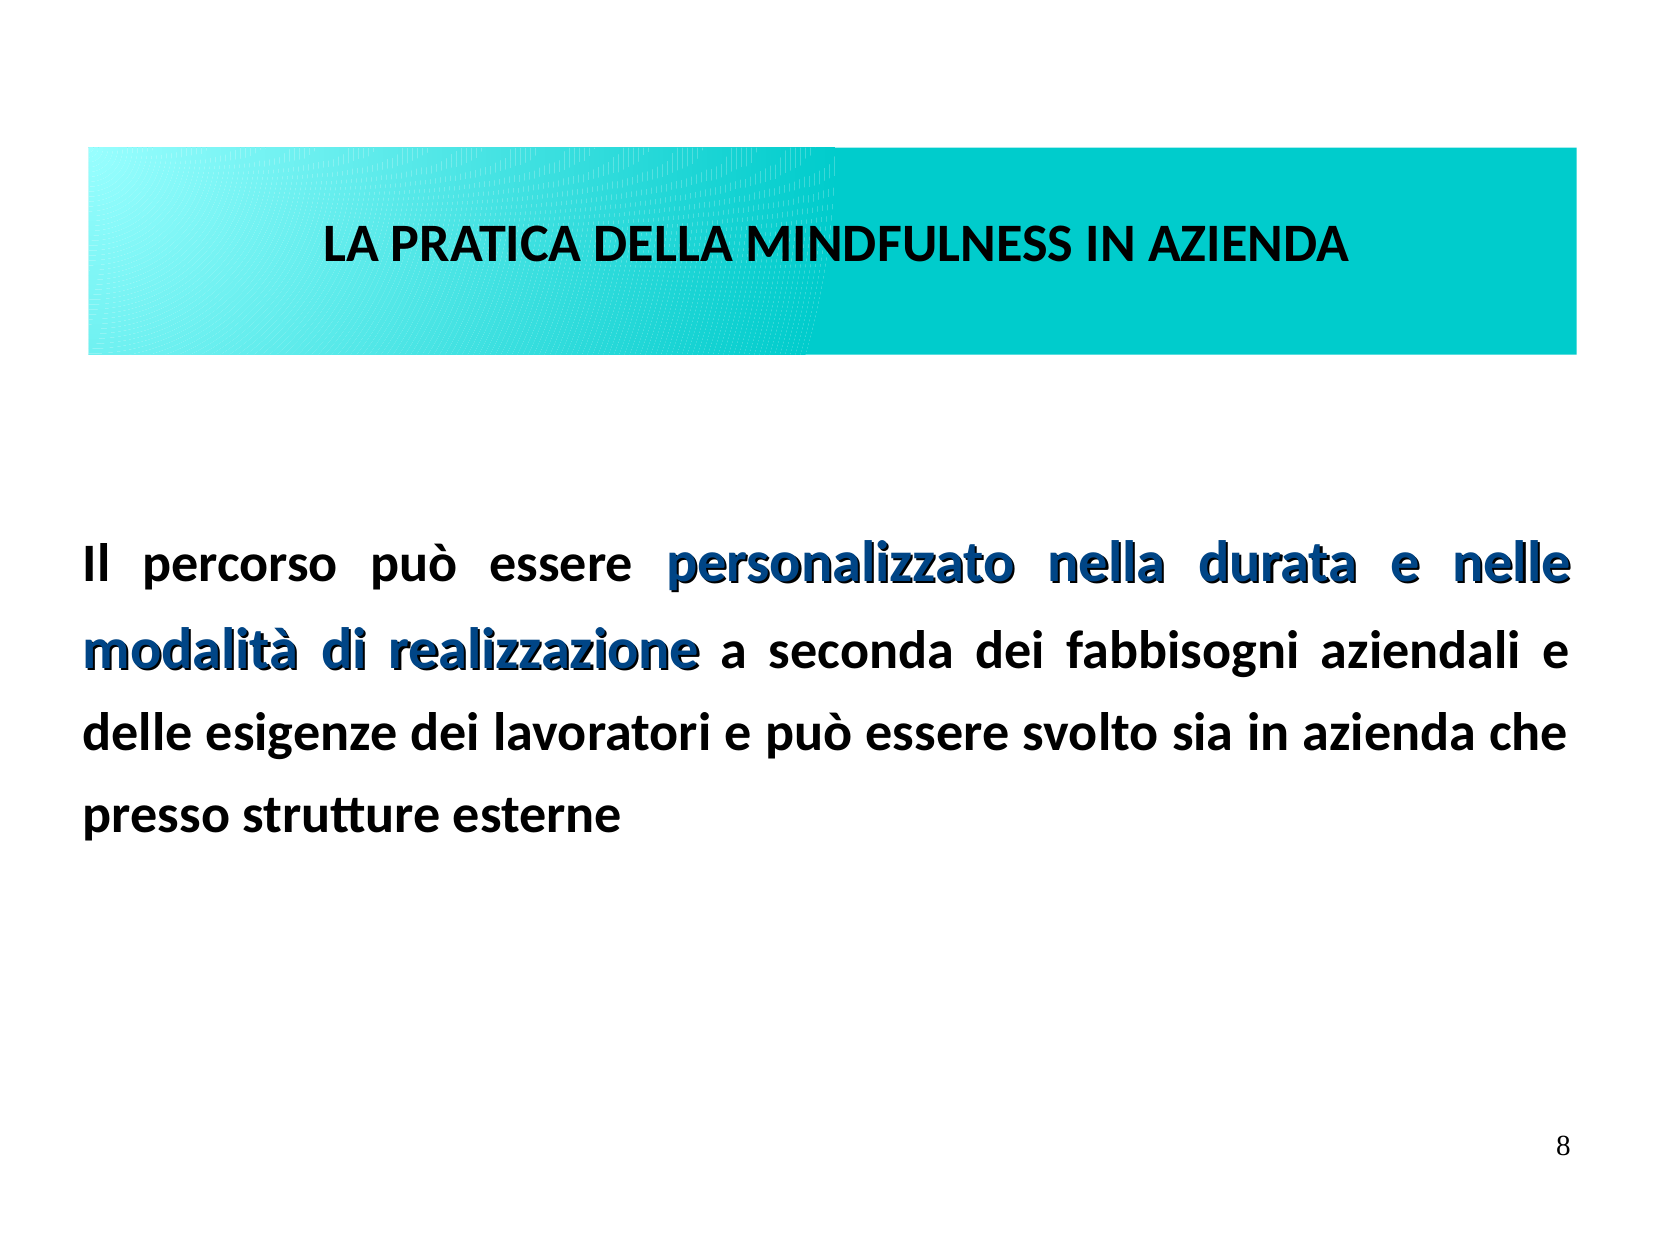

# LA PRATICA DELLA MINDFULNESS IN AZIENDA
Il percorso può essere personalizzato nella durata e nelle modalità di realizzazione a seconda dei fabbisogni aziendali e delle esigenze dei lavoratori e può essere svolto sia in azienda che presso strutture esterne
8